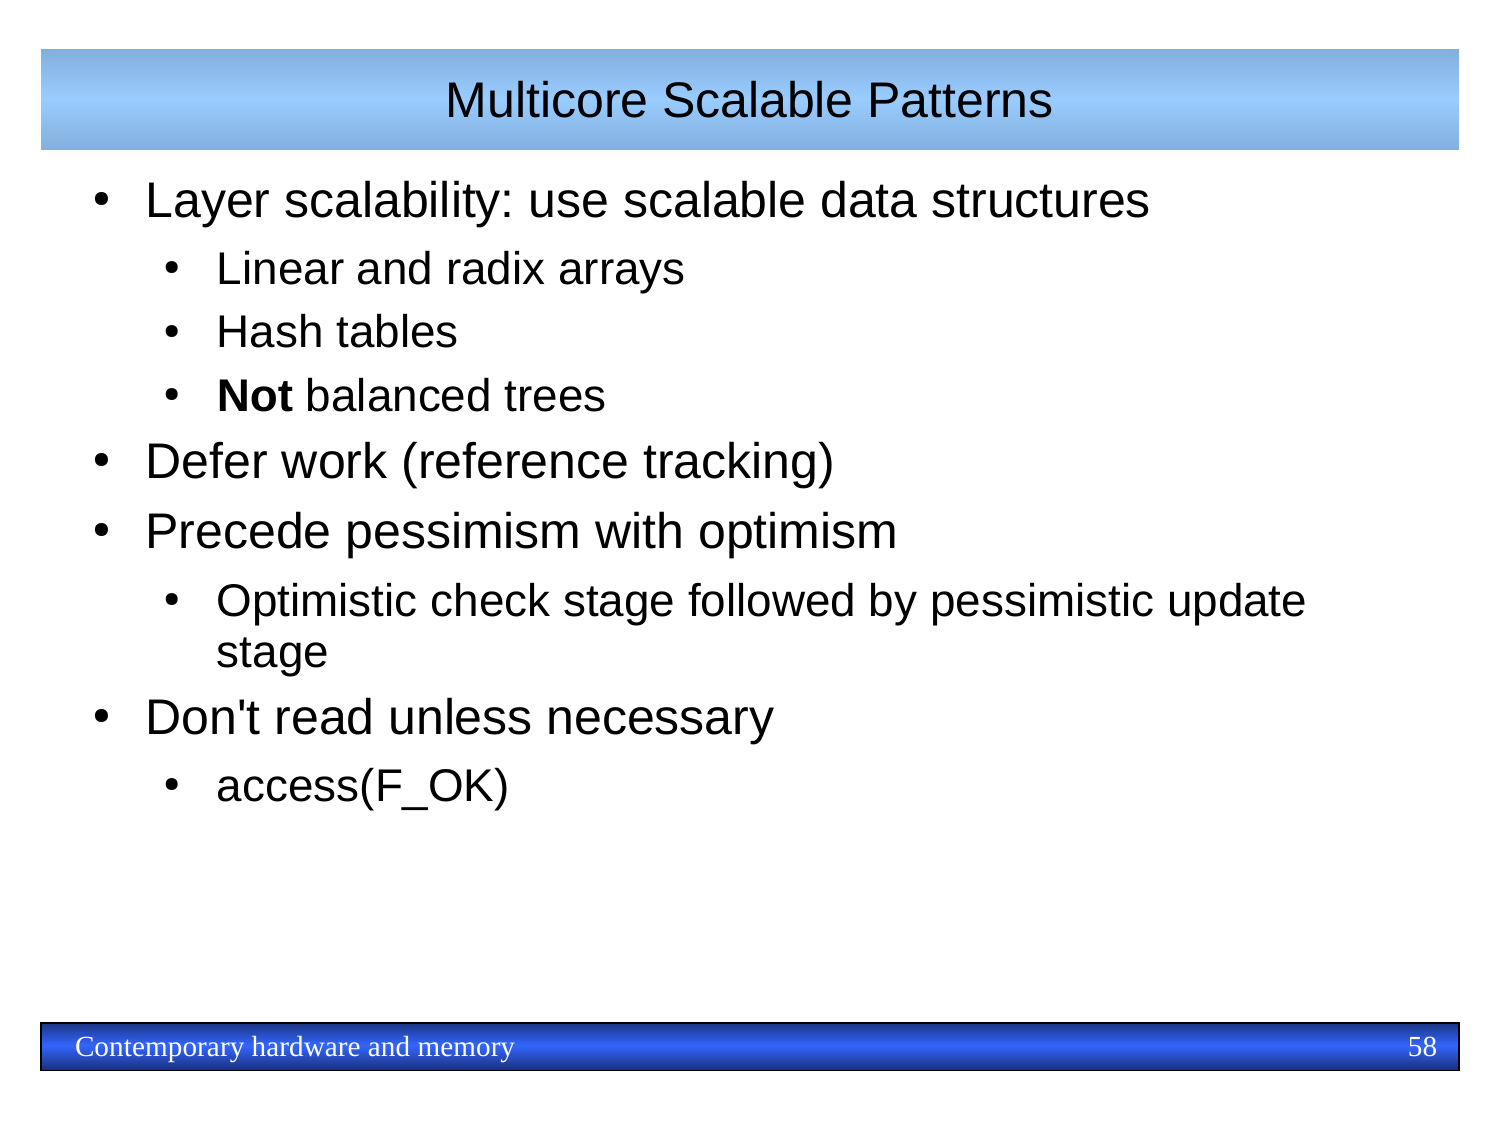

# Multicore Scalable Patterns
Layer scalability: use scalable data structures
Linear and radix arrays
Hash tables
Not balanced trees
Defer work (reference tracking)
Precede pessimism with optimism
Optimistic check stage followed by pessimistic update stage
Don't read unless necessary
access(F_OK)
Contemporary hardware and memory
58